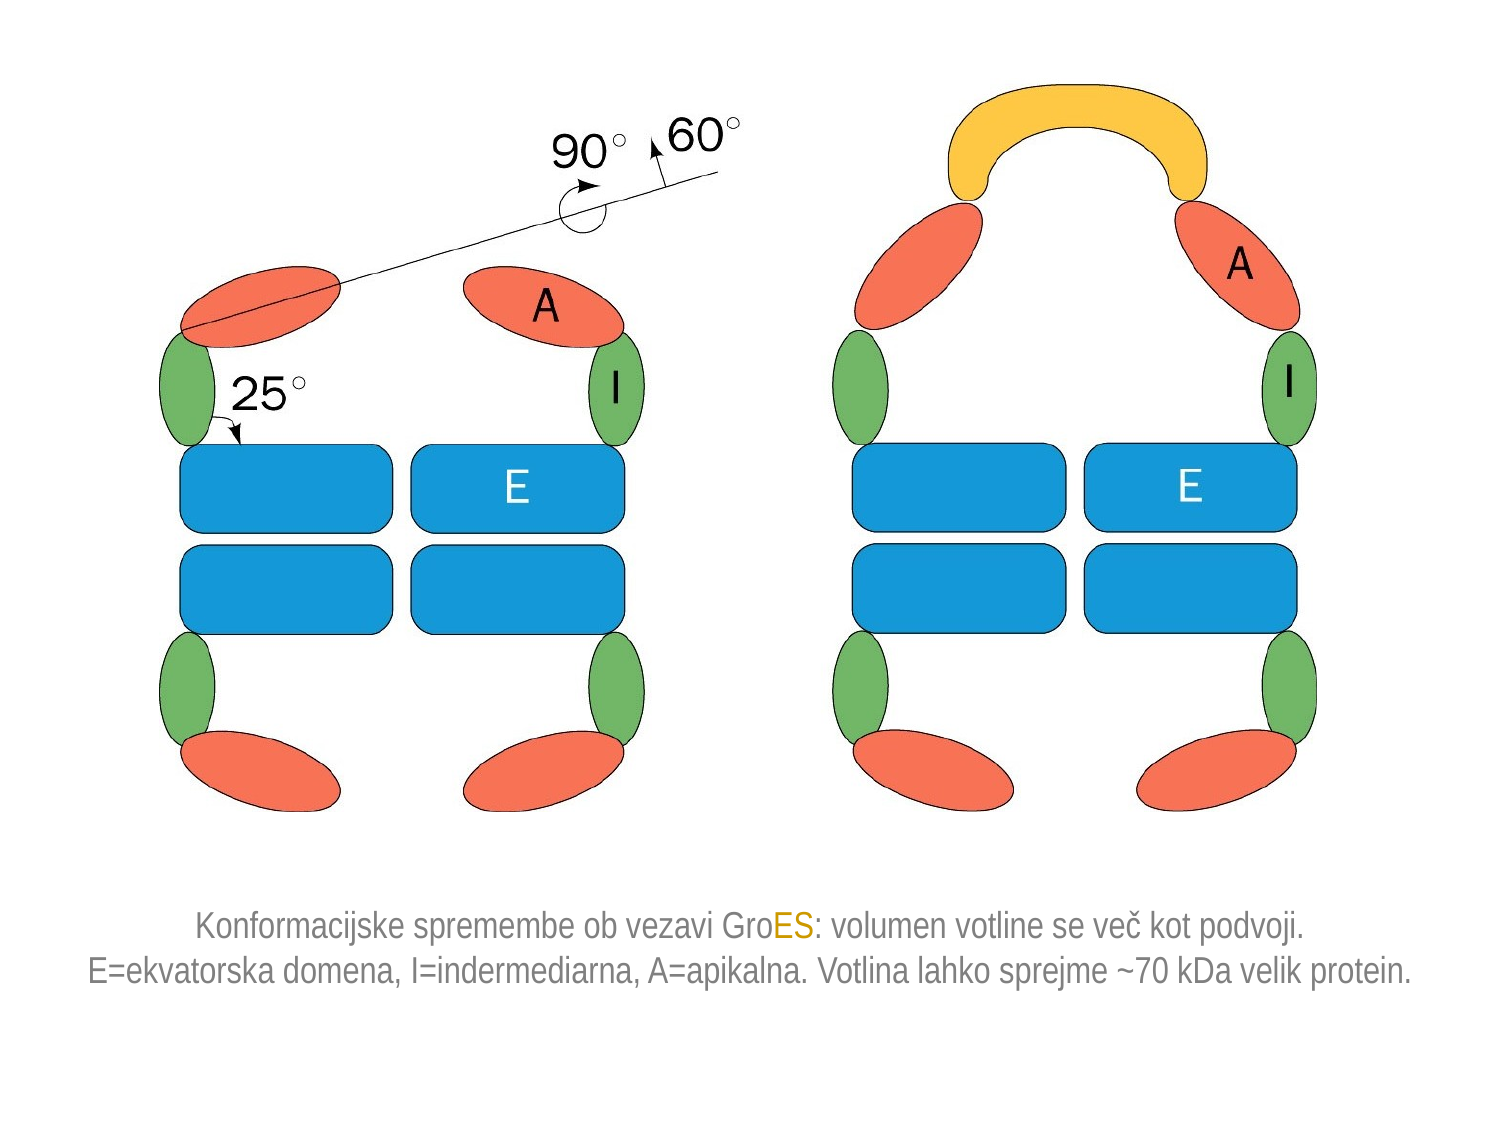

Konformacijske spremembe ob vezavi GroES: volumen votline se več kot podvoji.
E=ekvatorska domena, I=indermediarna, A=apikalna. Votlina lahko sprejme ~70 kDa velik protein.